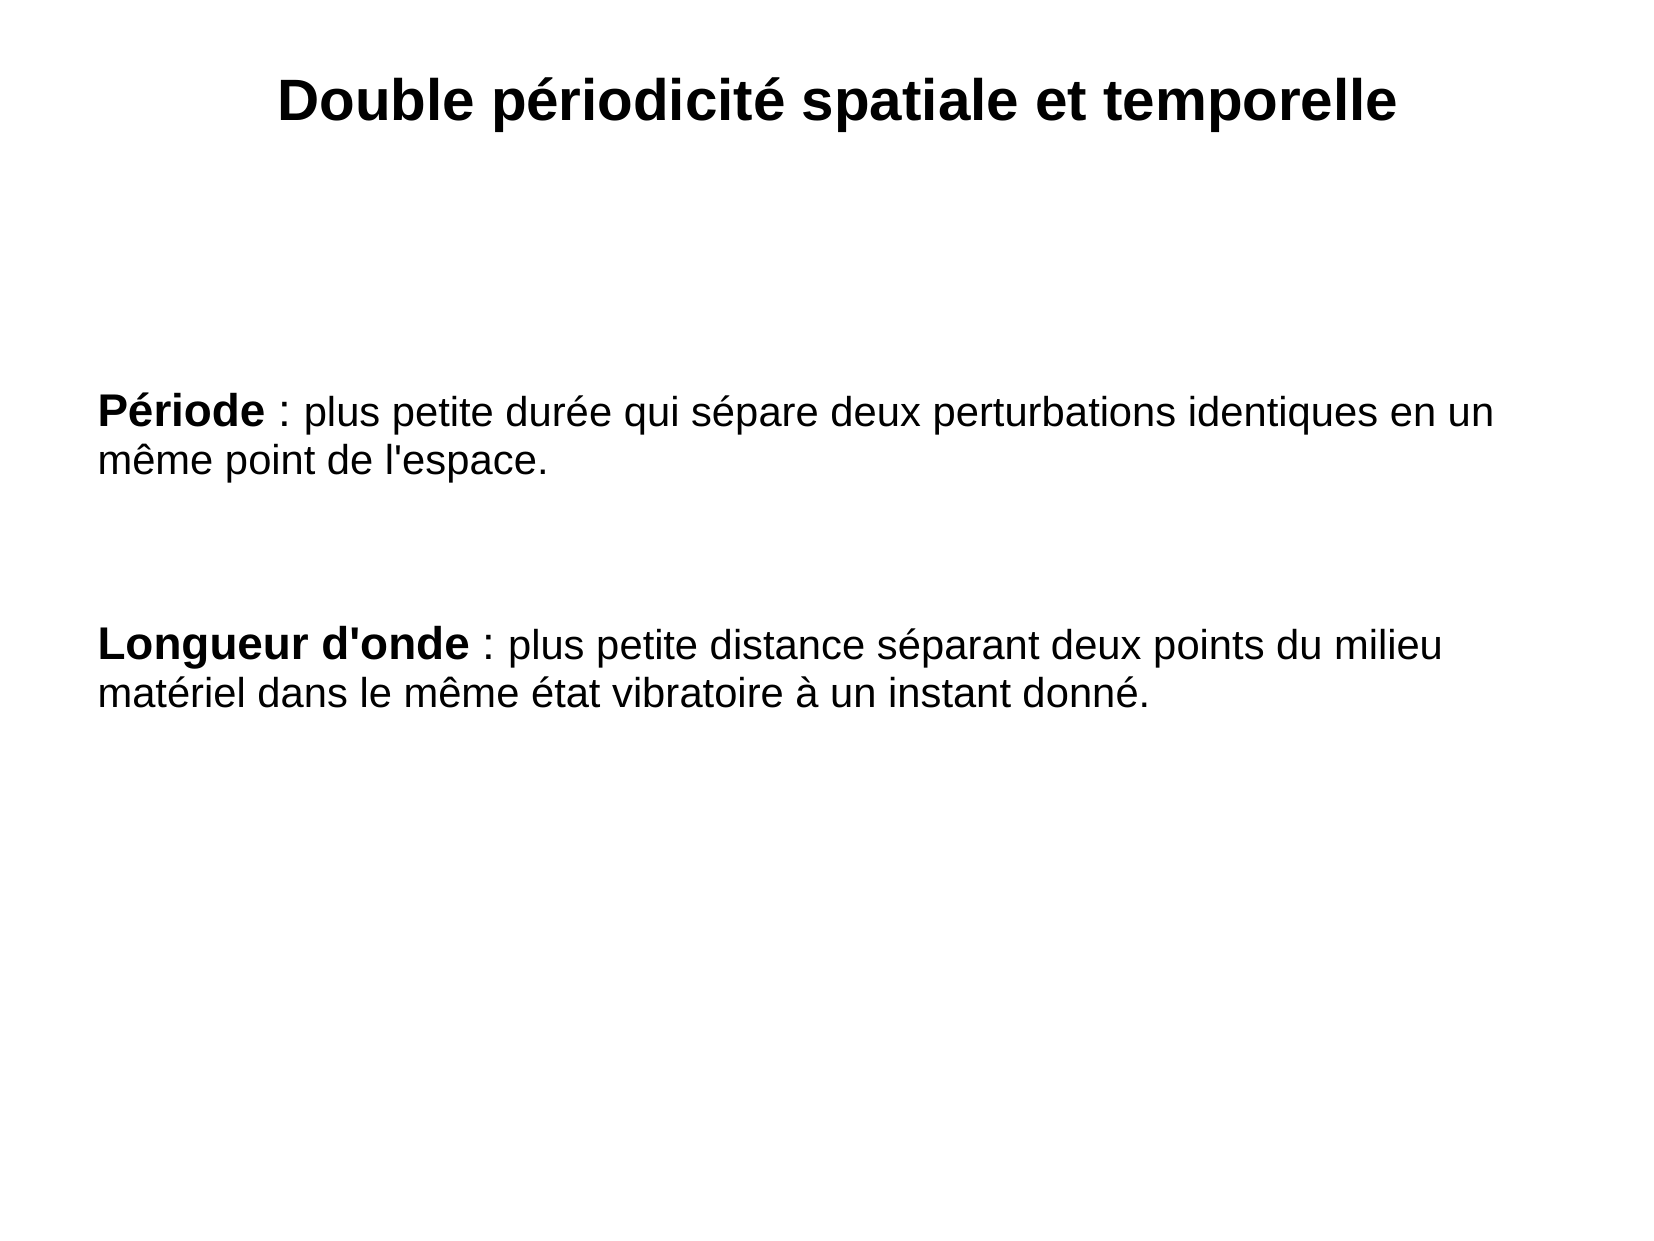

Double périodicité spatiale et temporelle
Période : plus petite durée qui sépare deux perturbations identiques en un même point de l'espace.
Longueur d'onde : plus petite distance séparant deux points du milieu matériel dans le même état vibratoire à un instant donné.